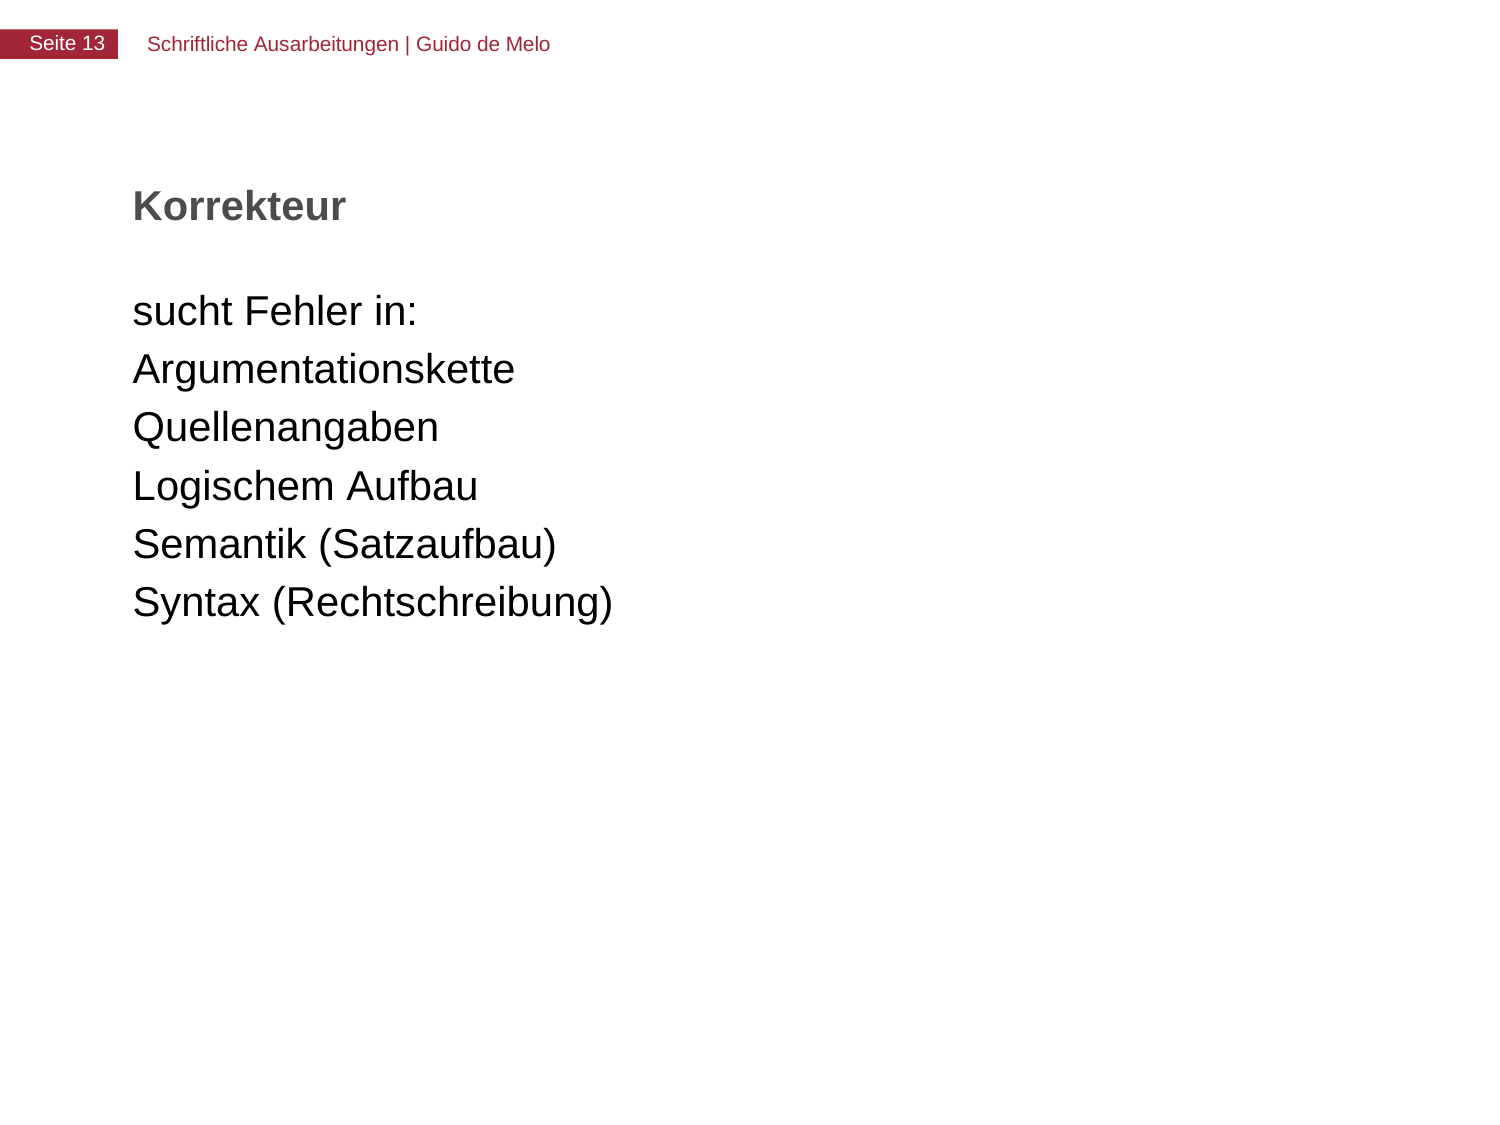

# Korrekteur
sucht Fehler in:
Argumentationskette
Quellenangaben
Logischem Aufbau
Semantik (Satzaufbau)
Syntax (Rechtschreibung)